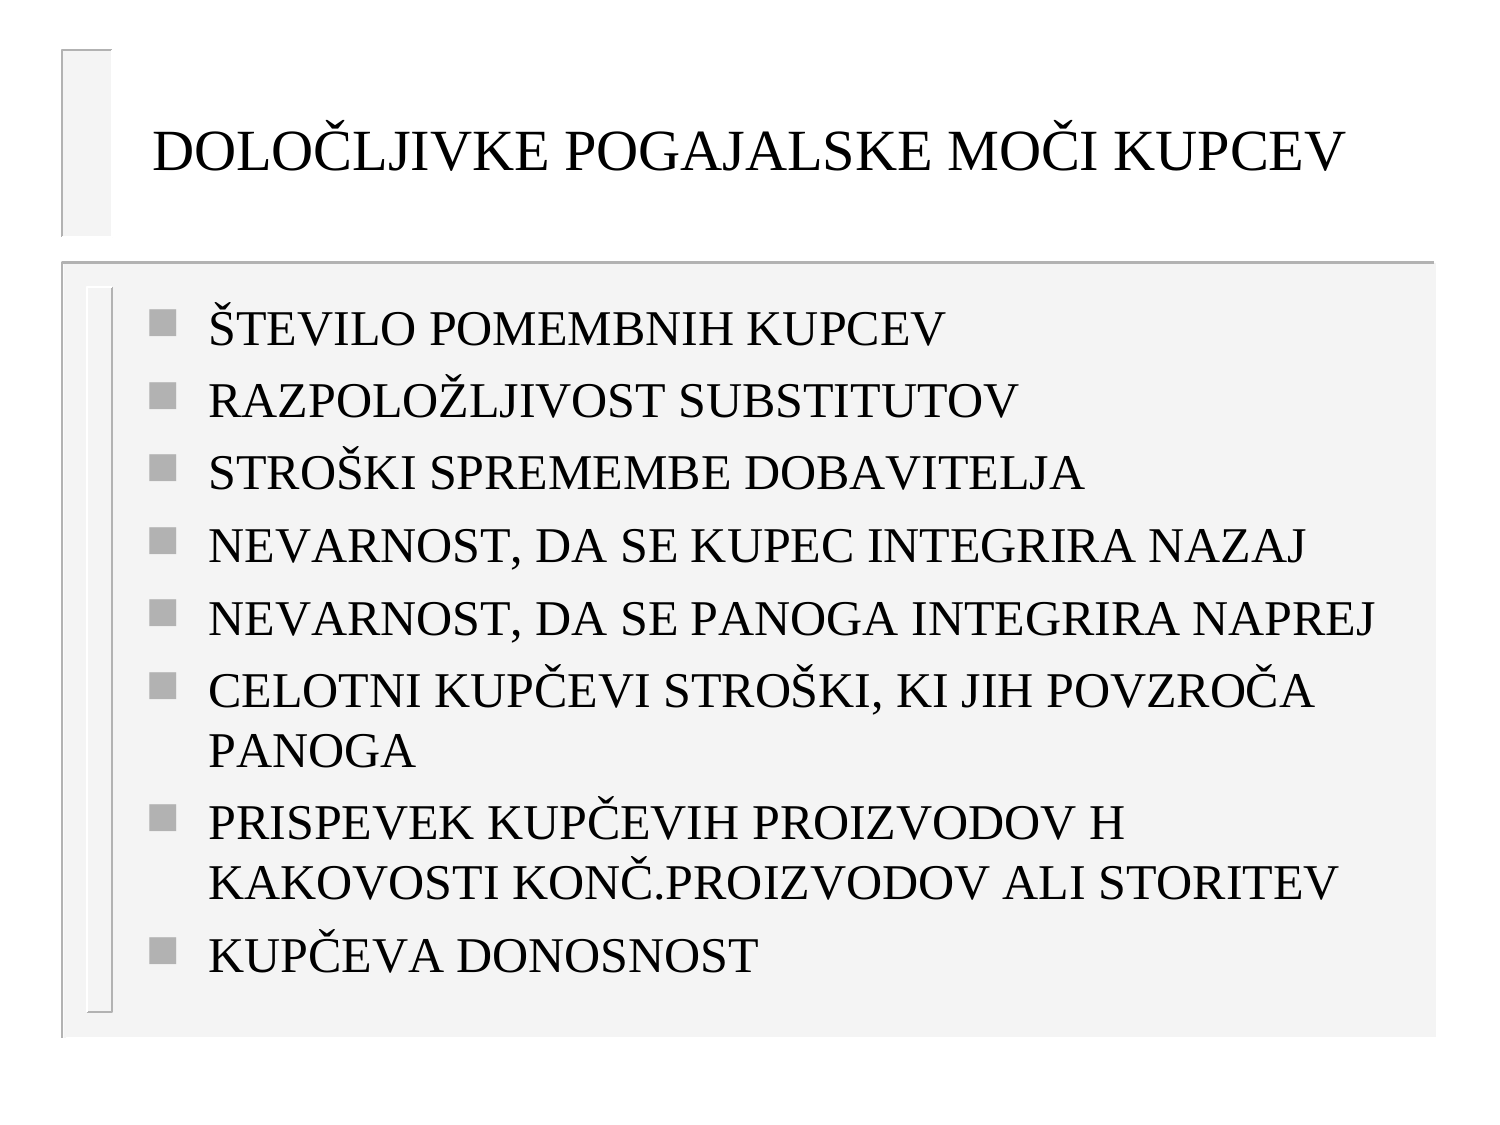

# DOLOČLJIVKE POGAJALSKE MOČI KUPCEV
ŠTEVILO POMEMBNIH KUPCEV
RAZPOLOŽLJIVOST SUBSTITUTOV
STROŠKI SPREMEMBE DOBAVITELJA
NEVARNOST, DA SE KUPEC INTEGRIRA NAZAJ
NEVARNOST, DA SE PANOGA INTEGRIRA NAPREJ
CELOTNI KUPČEVI STROŠKI, KI JIH POVZROČA PANOGA
PRISPEVEK KUPČEVIH PROIZVODOV H KAKOVOSTI KONČ.PROIZVODOV ALI STORITEV
KUPČEVA DONOSNOST